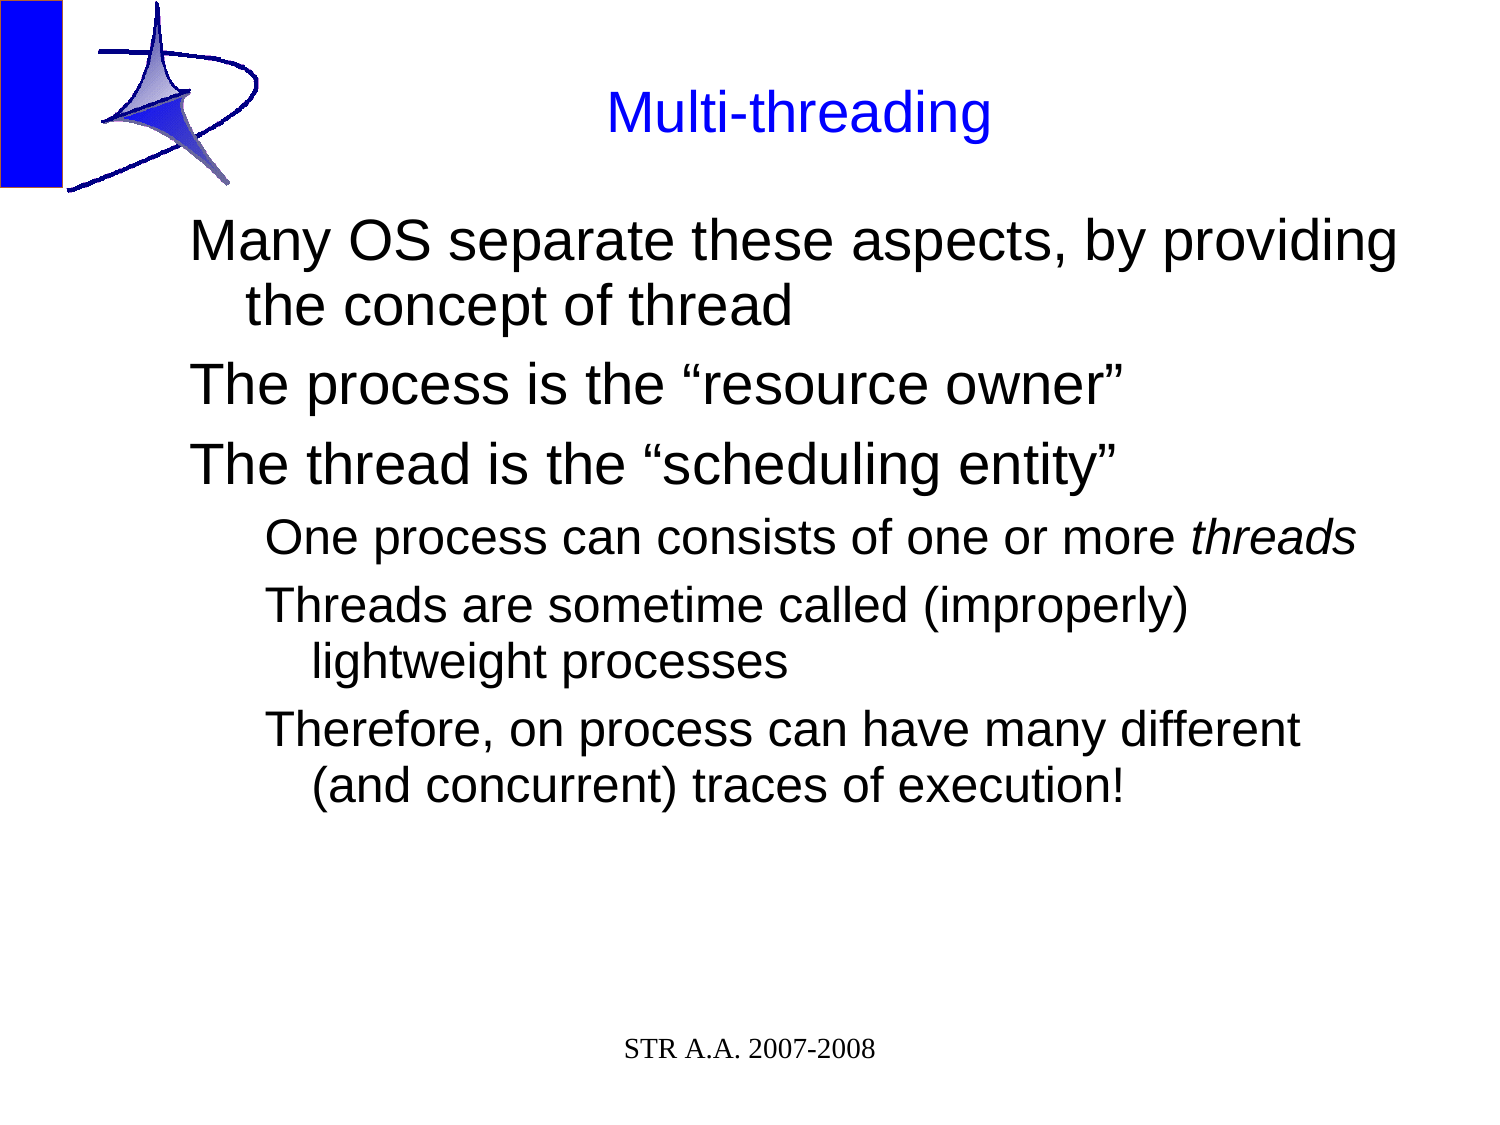

# Multi-threading
Many OS separate these aspects, by providing the concept of thread
The process is the “resource owner”
The thread is the “scheduling entity”
One process can consists of one or more threads
Threads are sometime called (improperly) lightweight processes
Therefore, on process can have many different (and concurrent) traces of execution!
STR A.A. 2007-2008